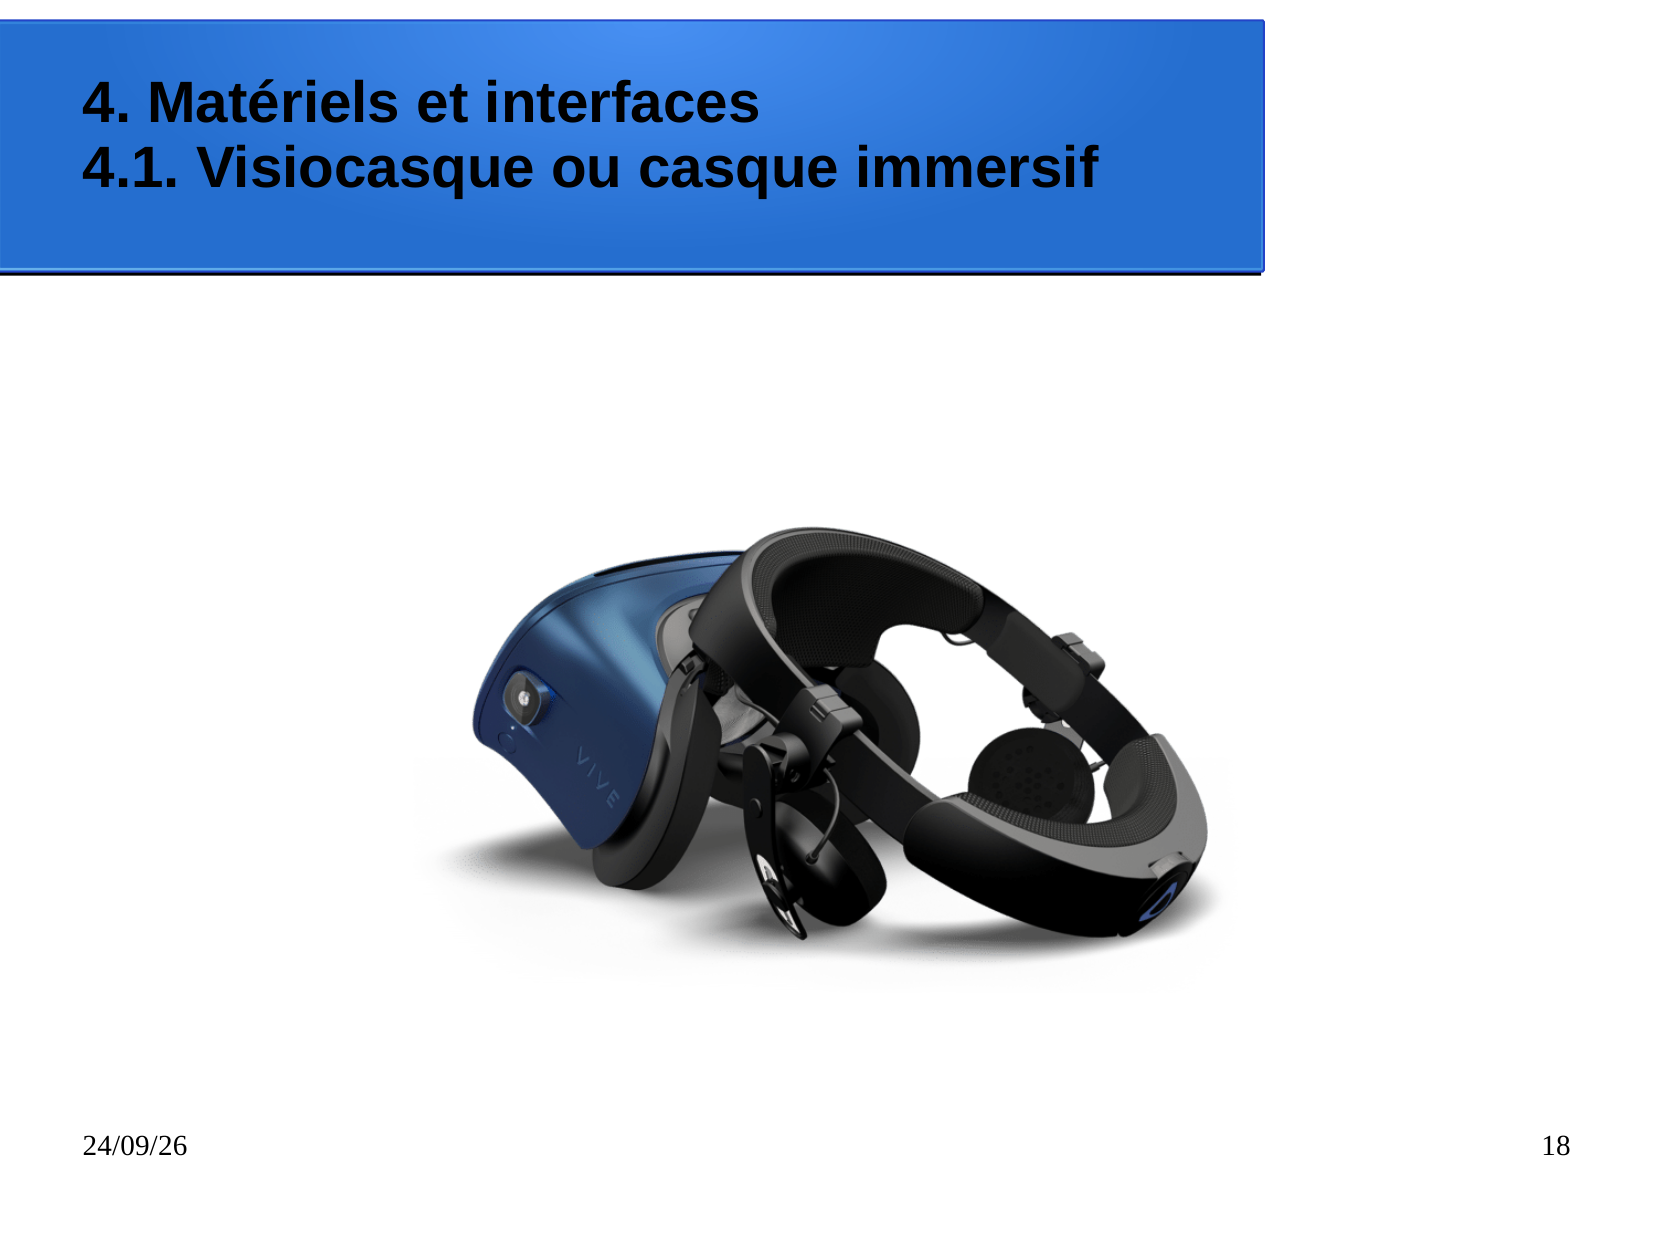

# 4. Matériels et interfaces 4.1. Visiocasque ou casque immersif
18